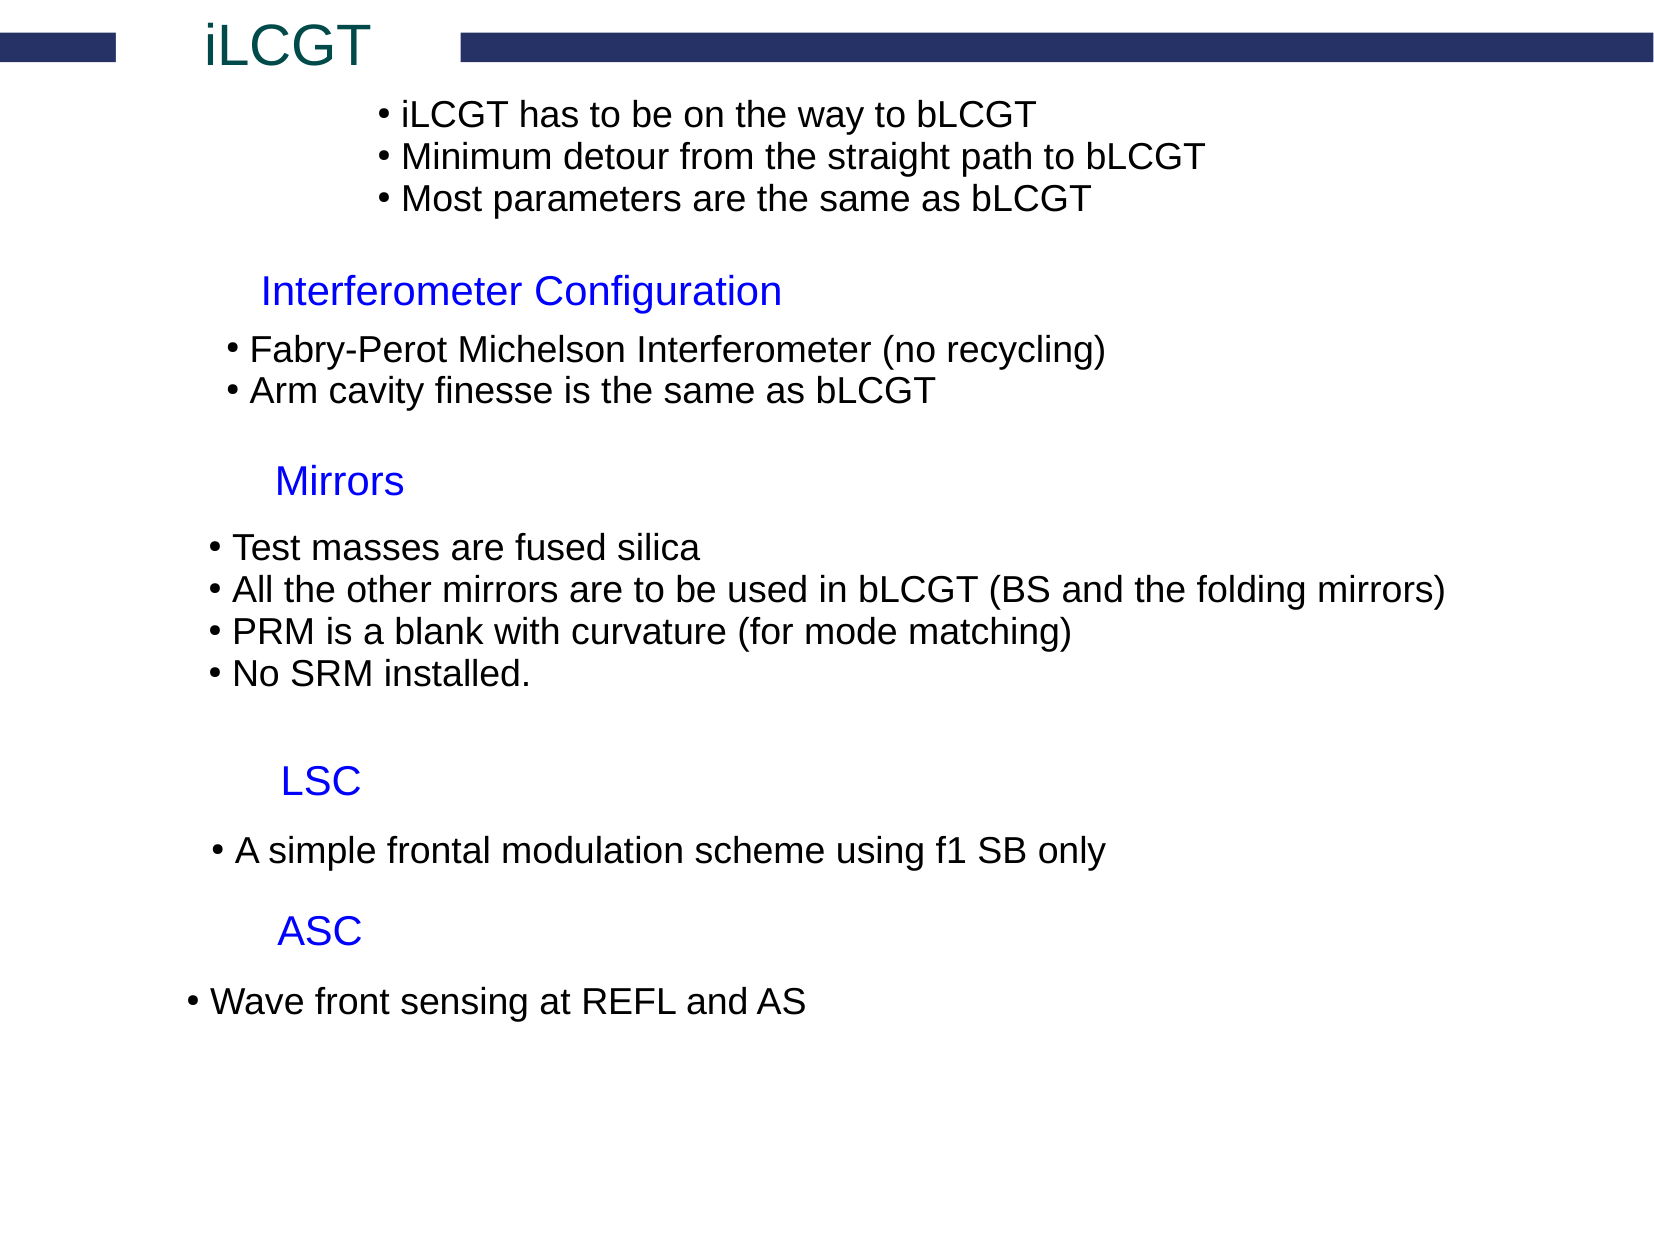

# iLCGT
 iLCGT has to be on the way to bLCGT
 Minimum detour from the straight path to bLCGT
 Most parameters are the same as bLCGT
Interferometer Configuration
 Fabry-Perot Michelson Interferometer (no recycling)
 Arm cavity finesse is the same as bLCGT
Mirrors
 Test masses are fused silica
 All the other mirrors are to be used in bLCGT (BS and the folding mirrors)
 PRM is a blank with curvature (for mode matching)
 No SRM installed.
LSC
 A simple frontal modulation scheme using f1 SB only
ASC
 Wave front sensing at REFL and AS